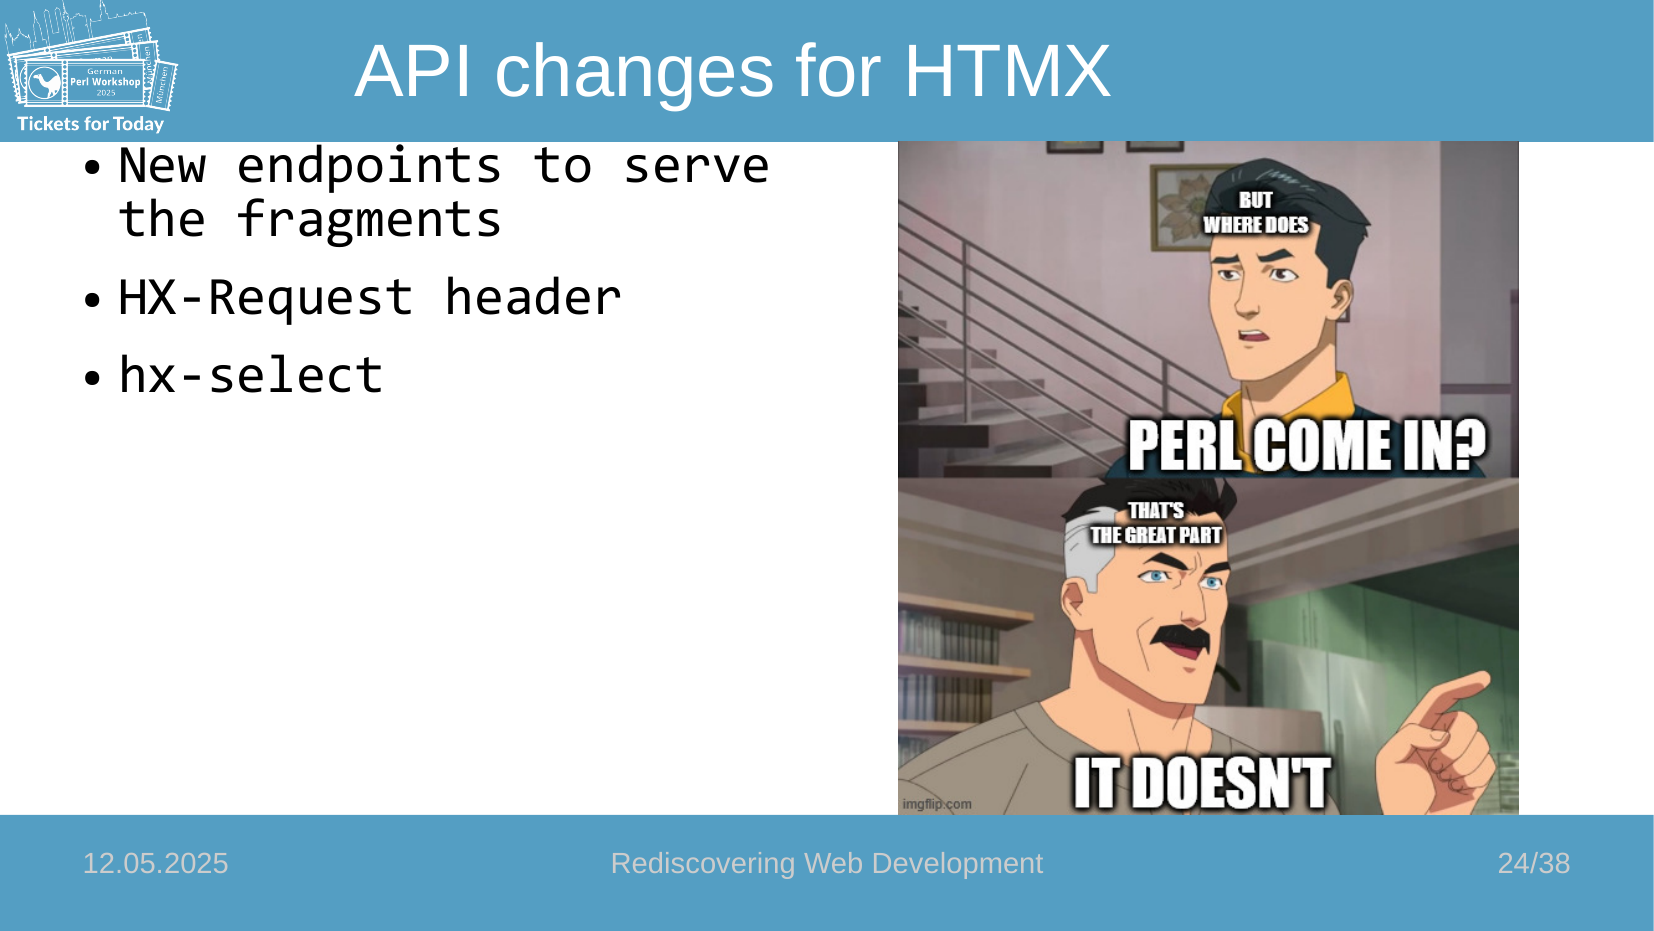

# API changes for HTMX
New endpoints to serve the fragments
HX-Request header
hx-select
08. März 2019
24